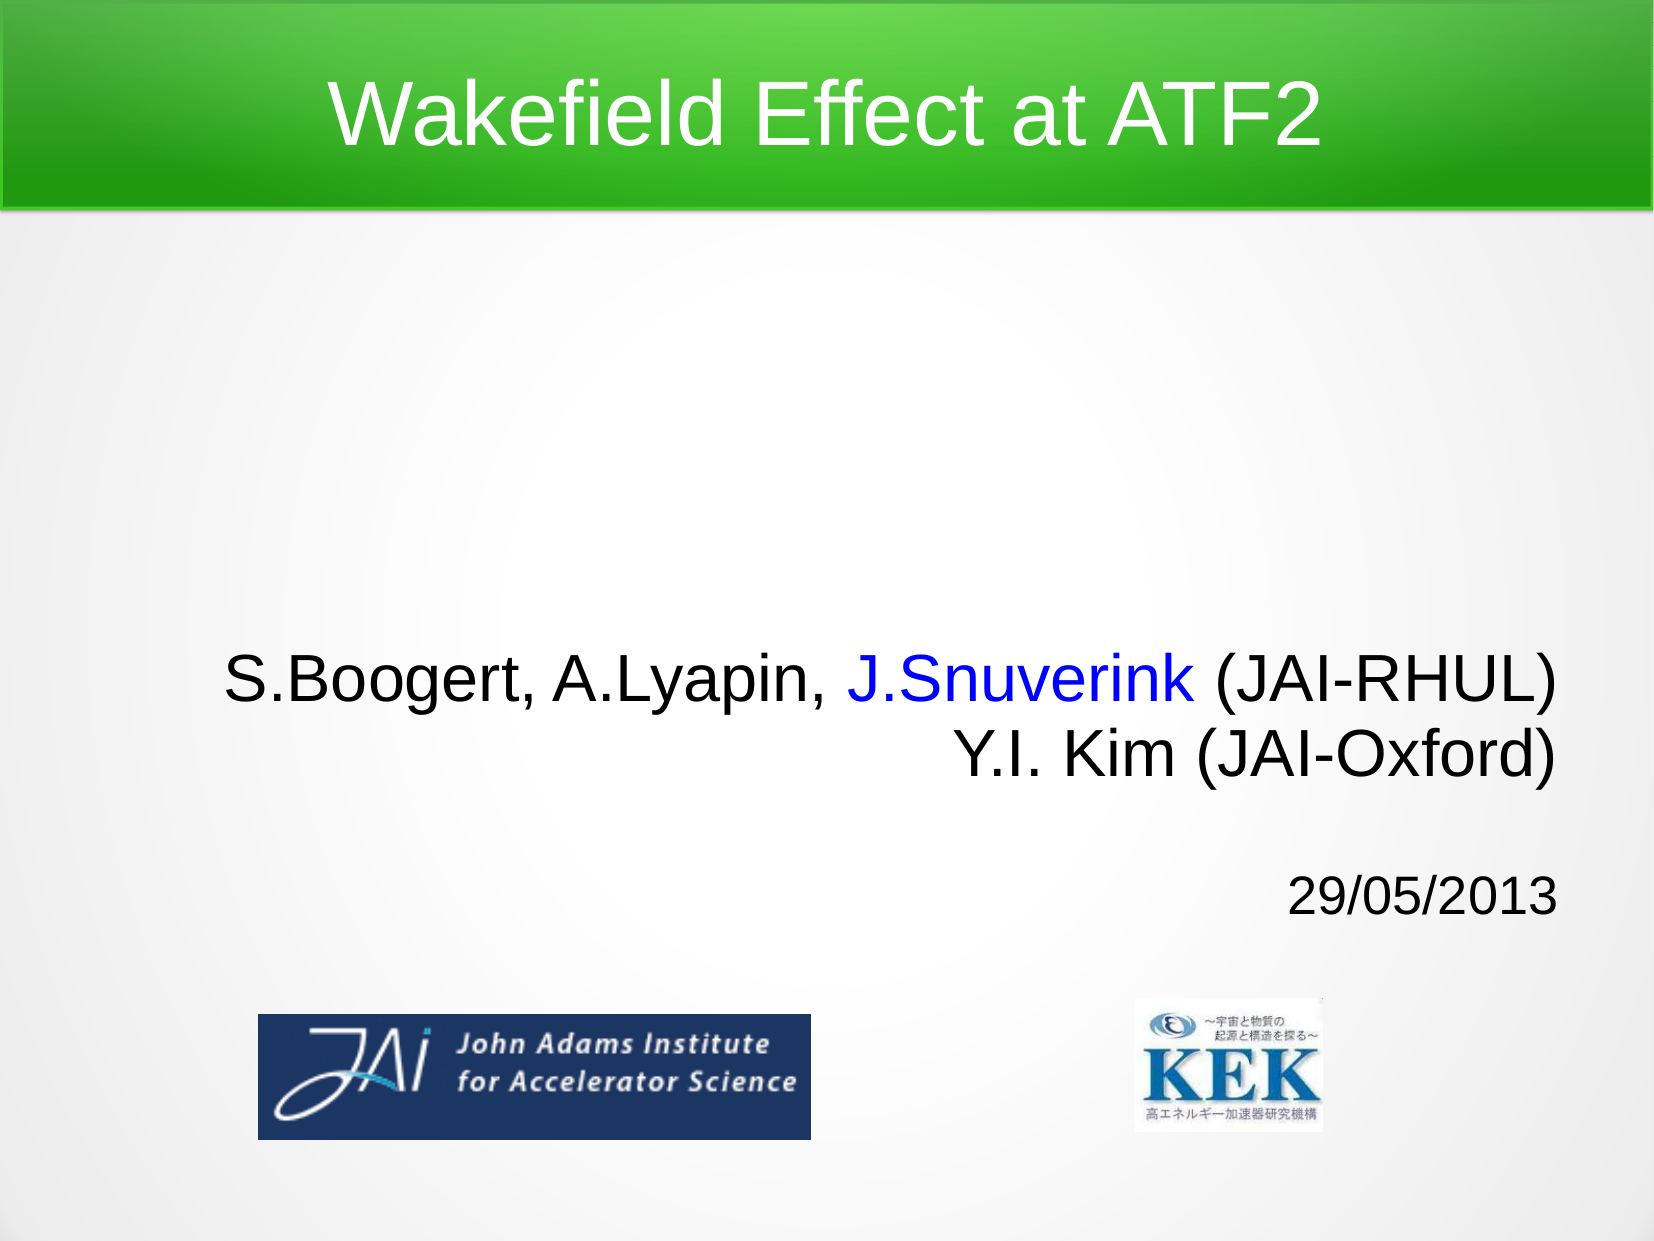

# Wakefield Effect at ATF2
S.Boogert, A.Lyapin, J.Snuverink (JAI-RHUL)
Y.I. Kim (JAI-Oxford)
29/05/2013